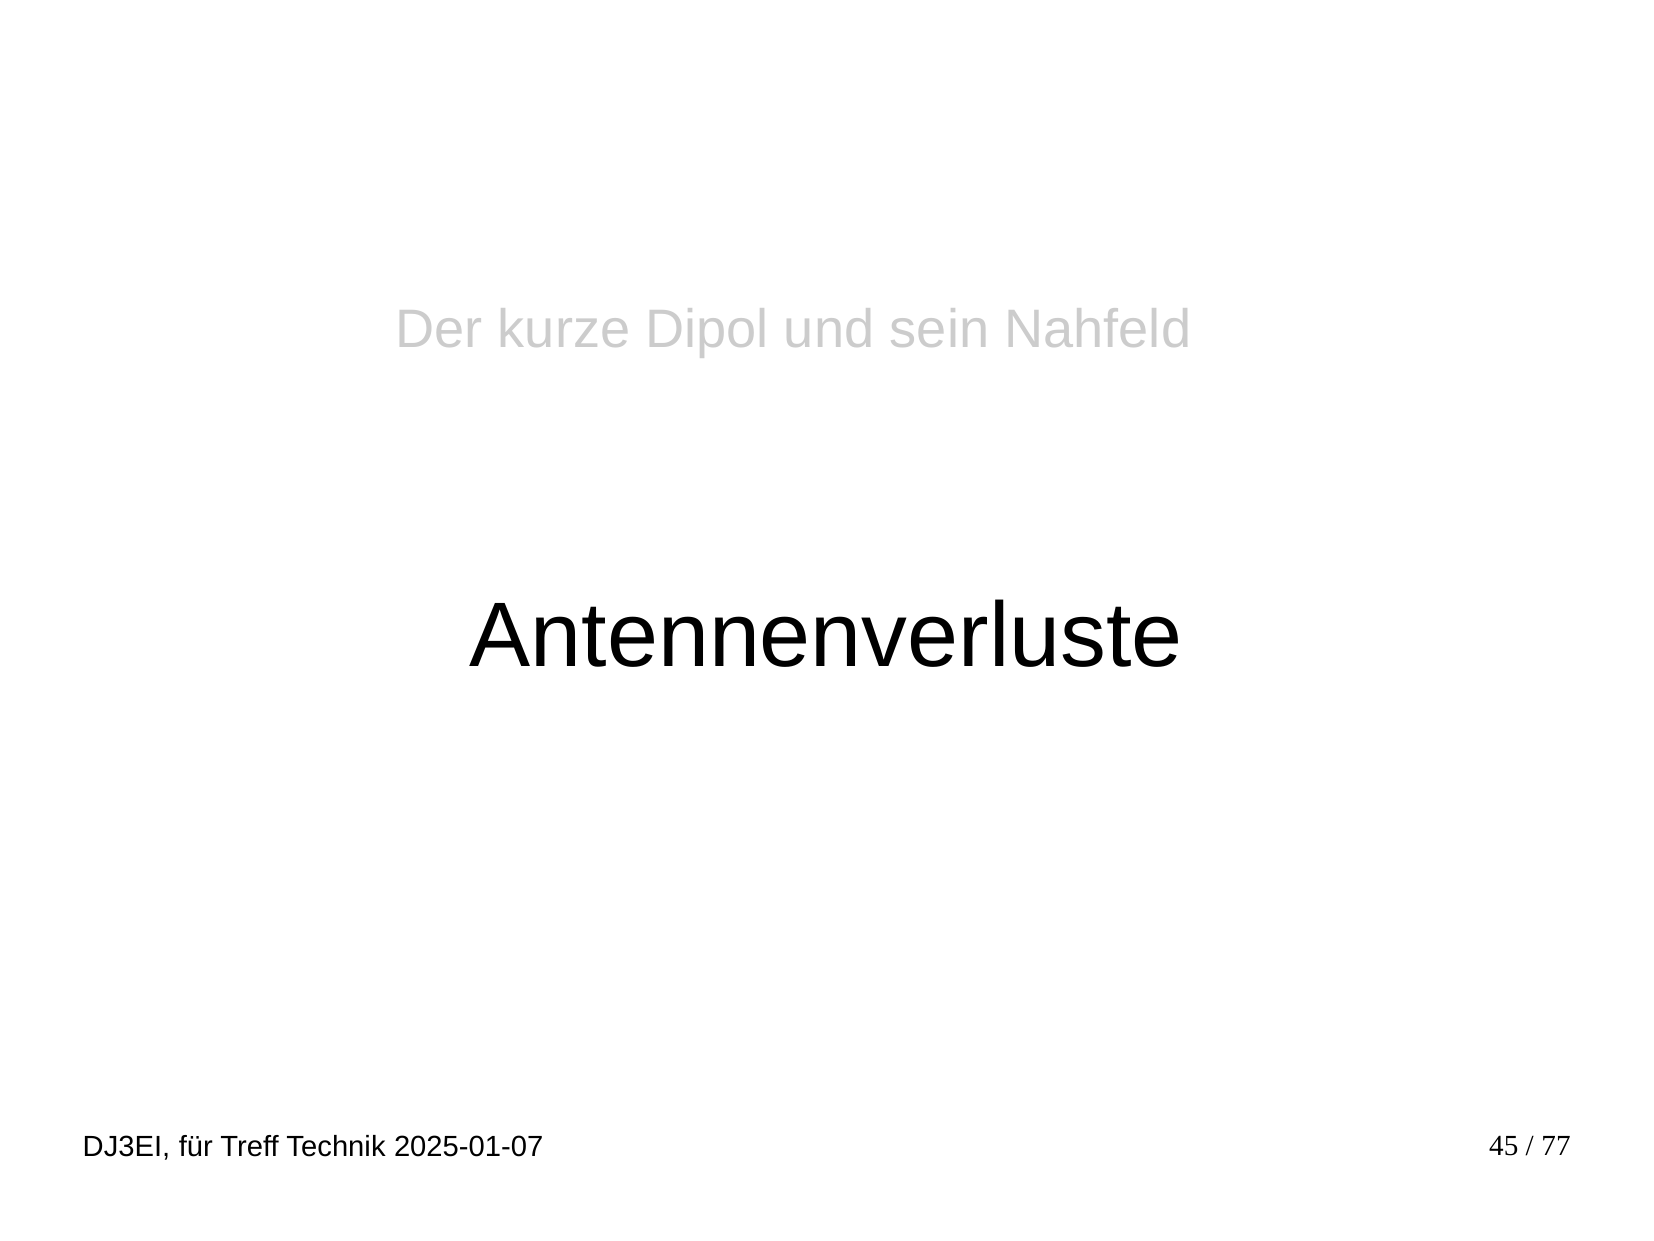

Der kurze Dipol und sein Nahfeld
# Antennenverluste
45